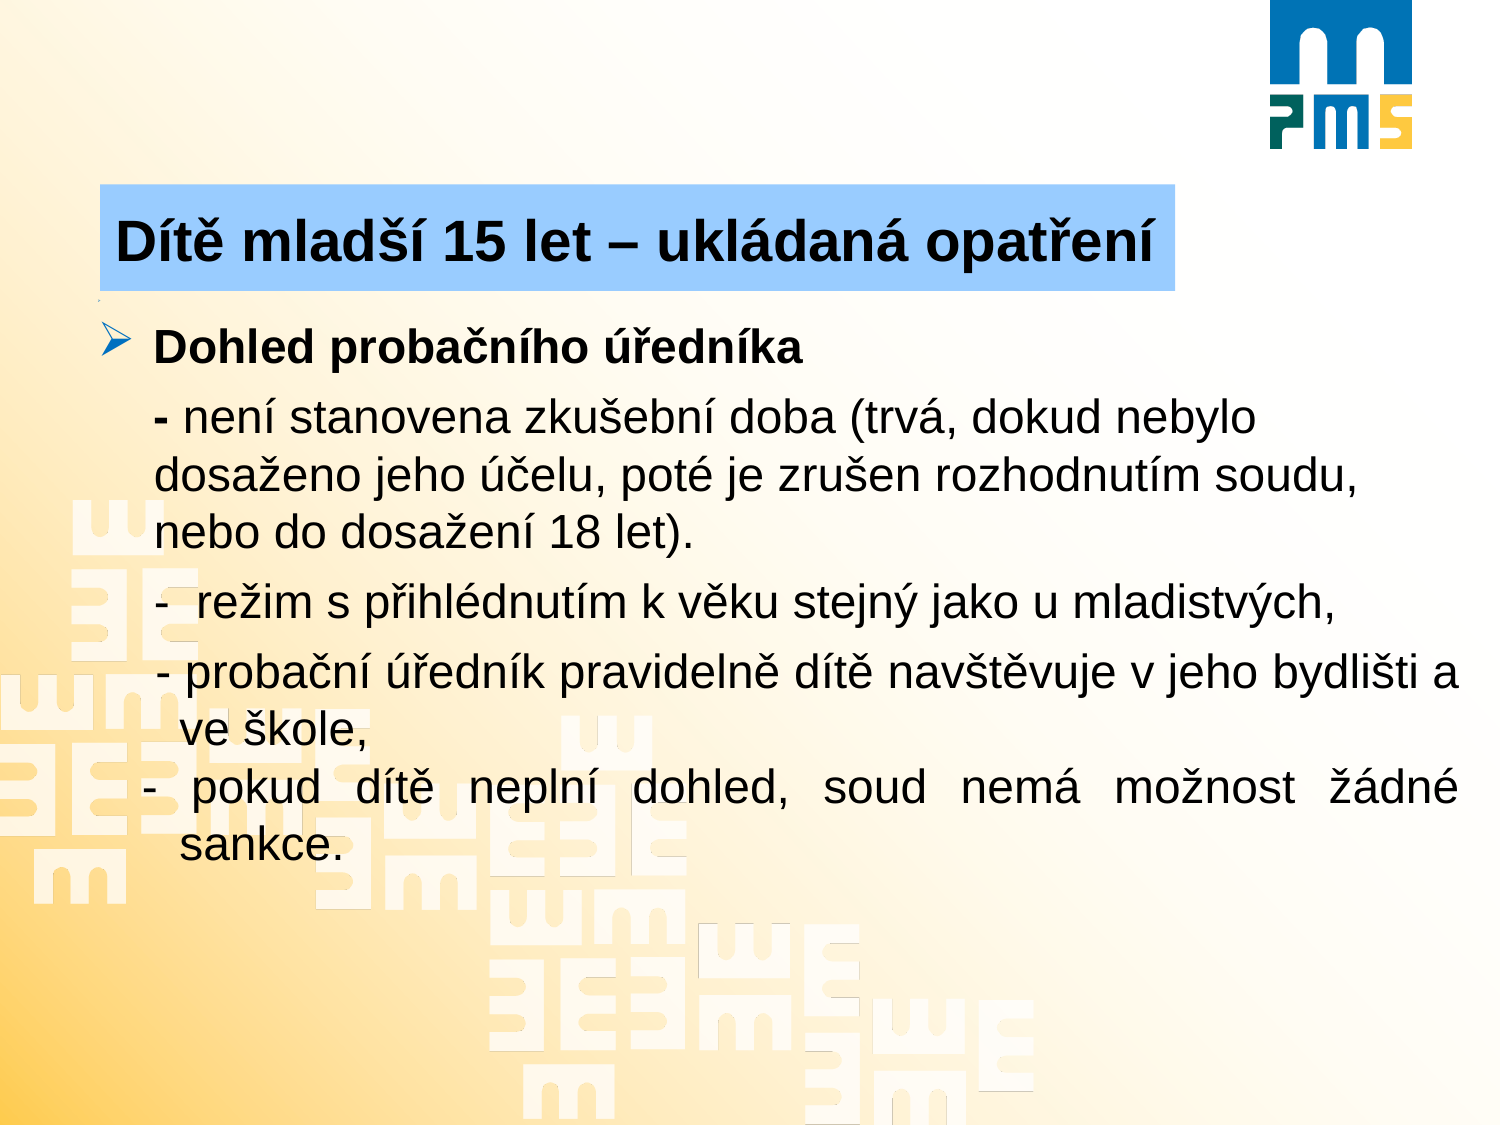

# Dítě mladší 15 let – ukládaná opatření
Dohled probačního úředníka
- není stanovena zkušební doba (trvá, dokud nebylo dosaženo jeho účelu, poté je zrušen rozhodnutím soudu, nebo do dosažení 18 let).
- režim s přihlédnutím k věku stejný jako u mladistvých,
 - probační úředník pravidelně dítě navštěvuje v jeho bydlišti a ve škole,
- pokud dítě neplní dohled, soud nemá možnost žádné sankce.